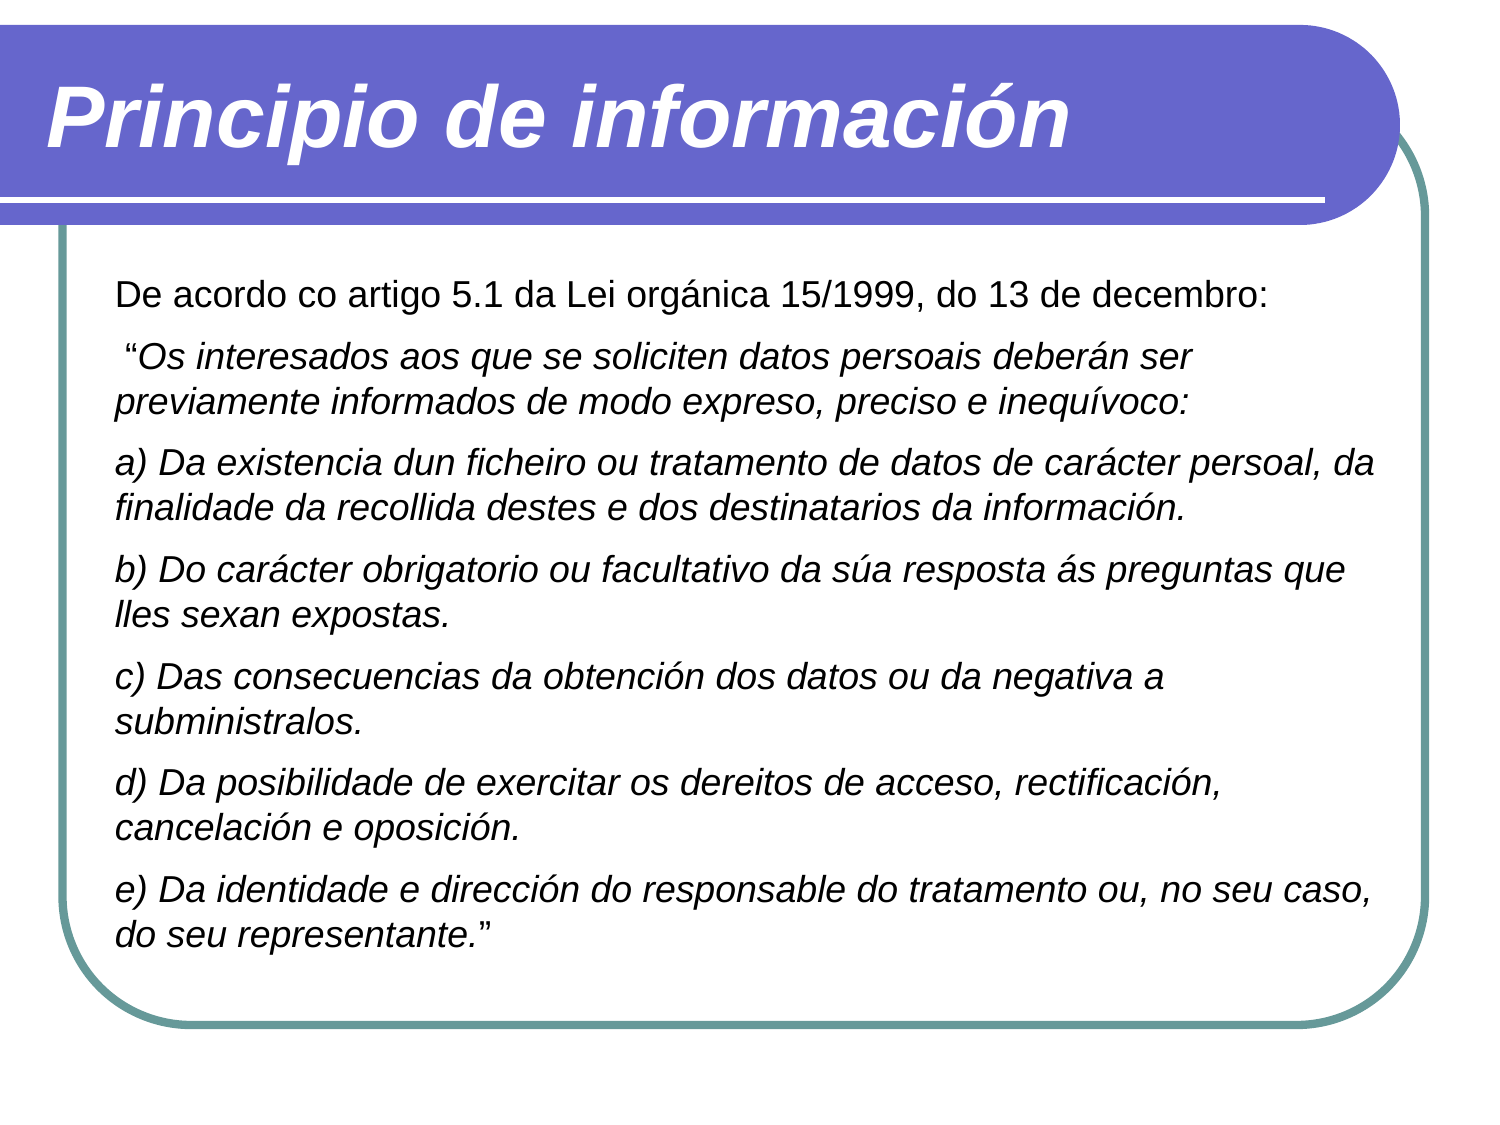

# Principio de información
De acordo co artigo 5.1 da Lei orgánica 15/1999, do 13 de decembro:
 “Os interesados aos que se soliciten datos persoais deberán ser previamente informados de modo expreso, preciso e inequívoco:
a) Da existencia dun ficheiro ou tratamento de datos de carácter persoal, da finalidade da recollida destes e dos destinatarios da información.
b) Do carácter obrigatorio ou facultativo da súa resposta ás preguntas que lles sexan expostas.
c) Das consecuencias da obtención dos datos ou da negativa a subministralos.
d) Da posibilidade de exercitar os dereitos de acceso, rectificación, cancelación e oposición.
e) Da identidade e dirección do responsable do tratamento ou, no seu caso, do seu representante.”